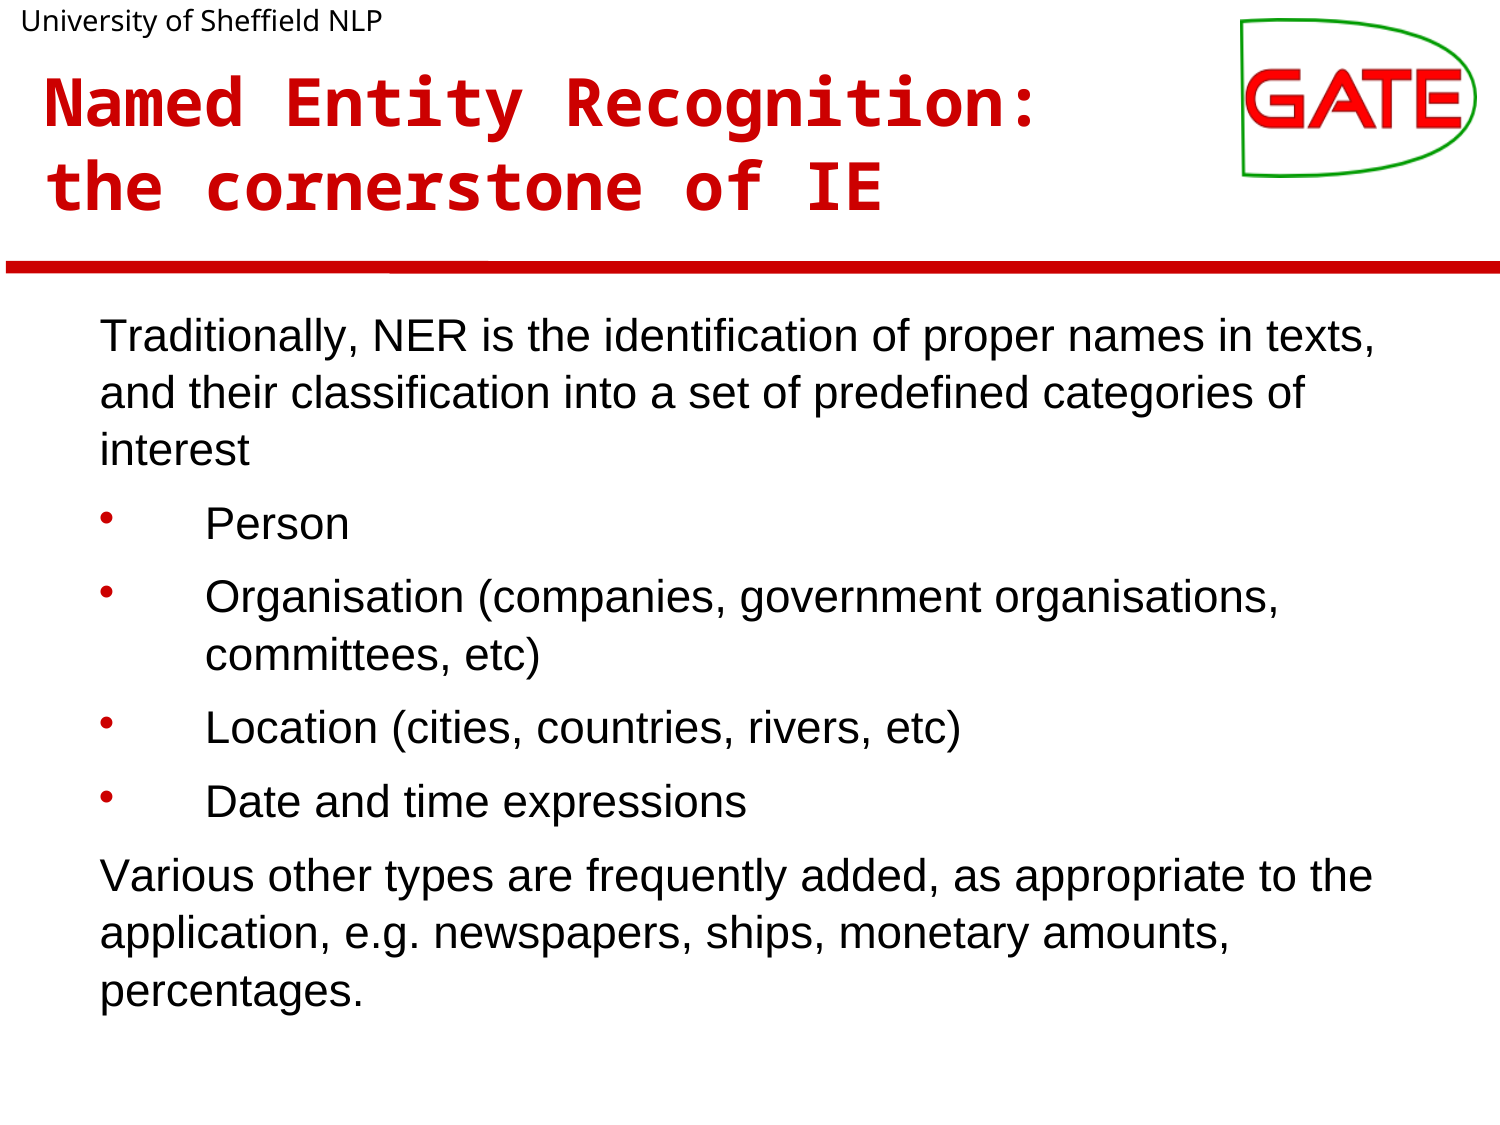

Named Entity Recognition:
the cornerstone of IE
Traditionally, NER is the identification of proper names in texts, and their classification into a set of predefined categories of interest
Person
Organisation (companies, government organisations, committees, etc)
Location (cities, countries, rivers, etc)
Date and time expressions
Various other types are frequently added, as appropriate to the application, e.g. newspapers, ships, monetary amounts, percentages.